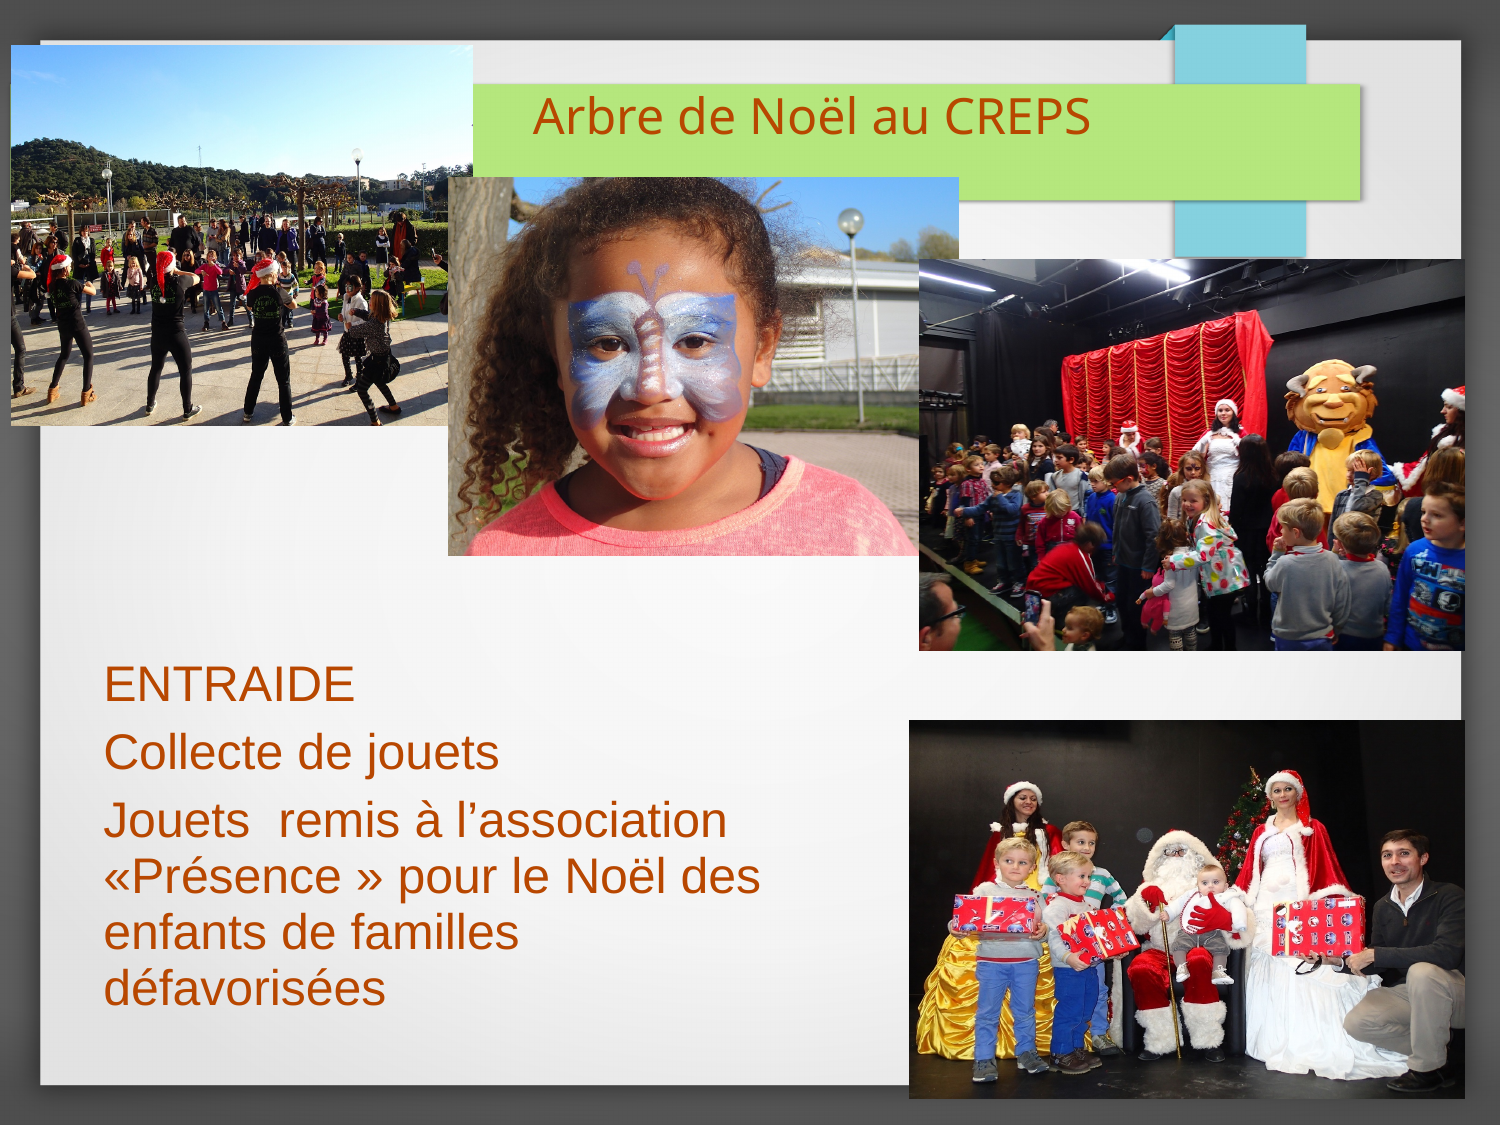

# Arbre de Noël au CREPS
ENTRAIDE
Collecte de jouets
Jouets remis à l’association «Présence » pour le Noël des enfants de familles défavorisées